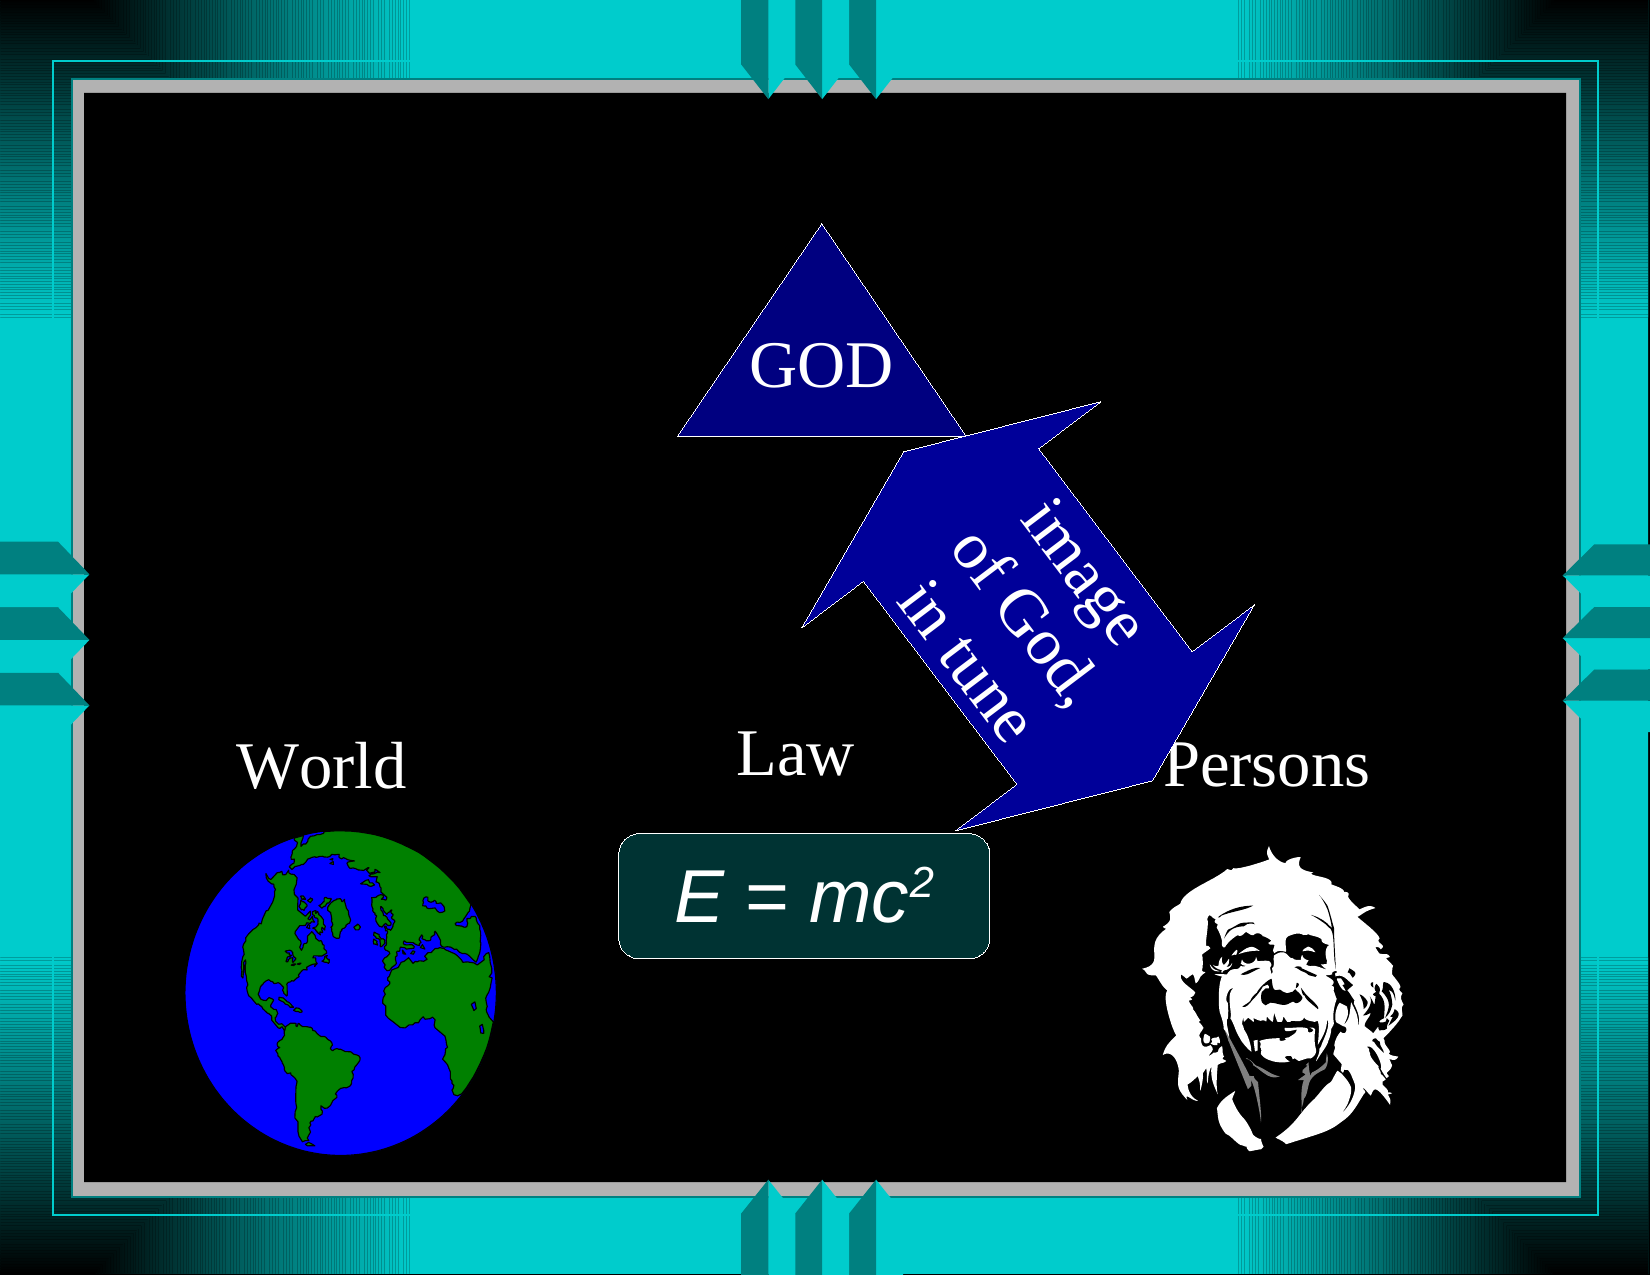

GOD
image
of God,
in tune
Law
E = mc2
Persons
World